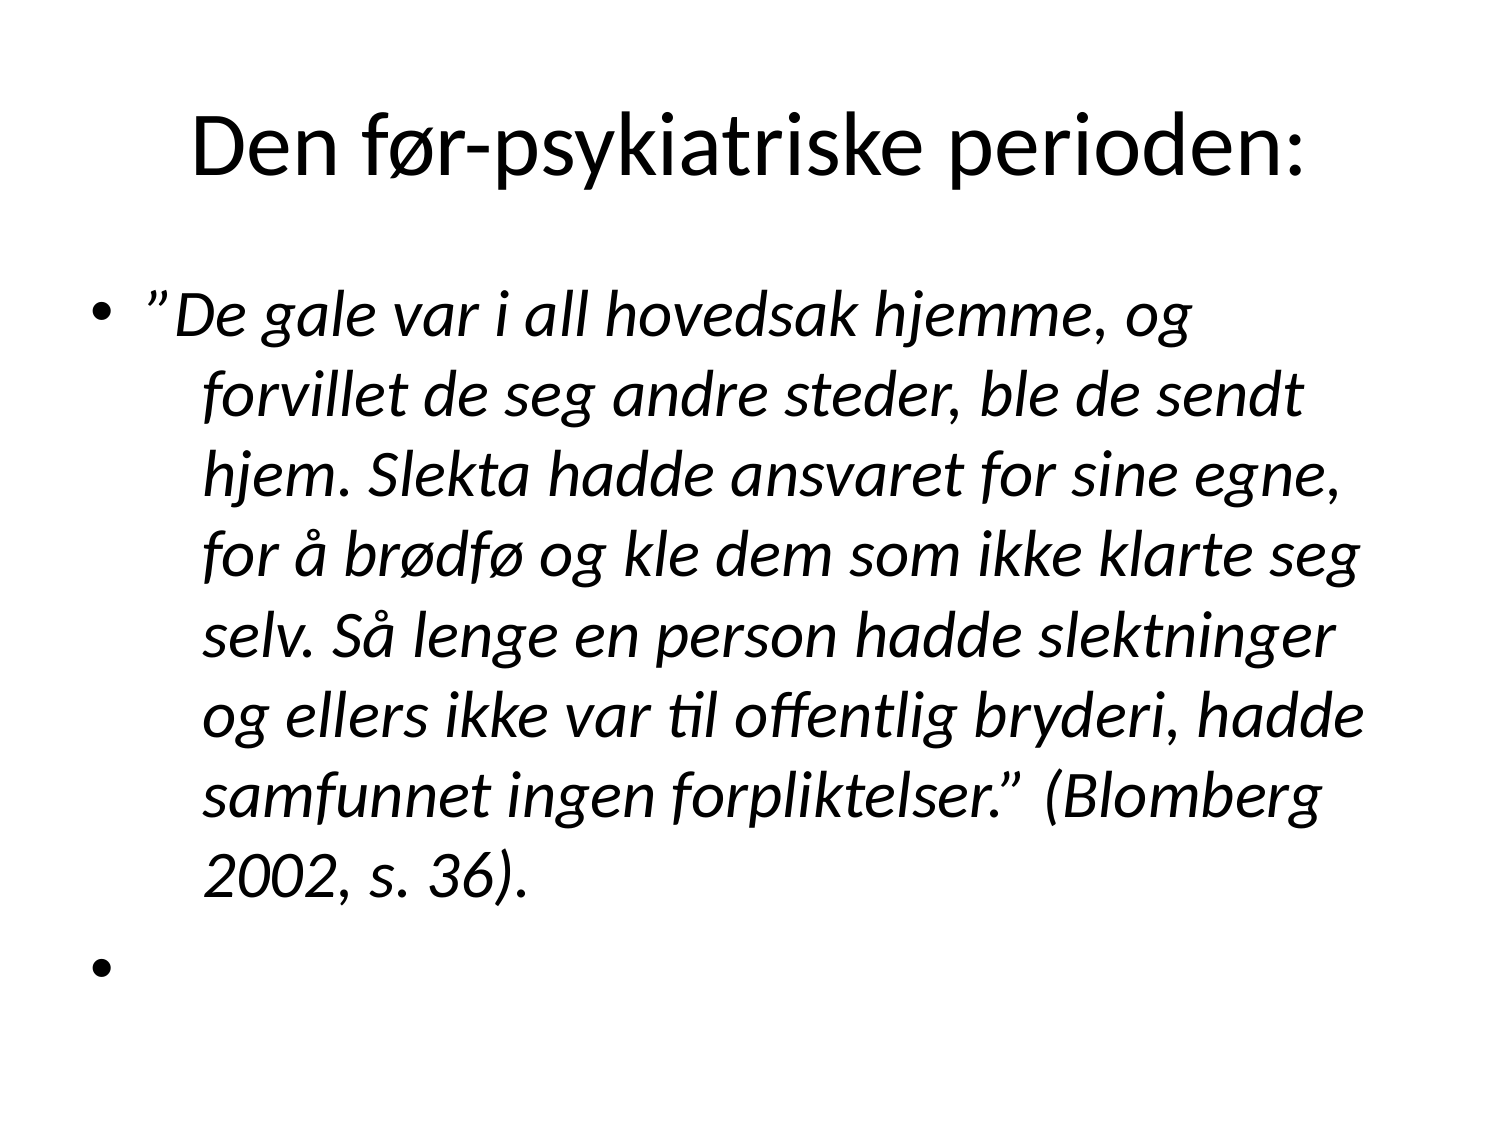

Den før-psykiatriske perioden:
# ”De gale var i all hovedsak hjemme, og forvillet de seg andre steder, ble de sendt hjem. Slekta hadde ansvaret for sine egne, for å brødfø og kle dem som ikke klarte seg selv. Så lenge en person hadde slektninger og ellers ikke var til offentlig bryderi, hadde samfunnet ingen forpliktelser.” (Blomberg 2002, s. 36).